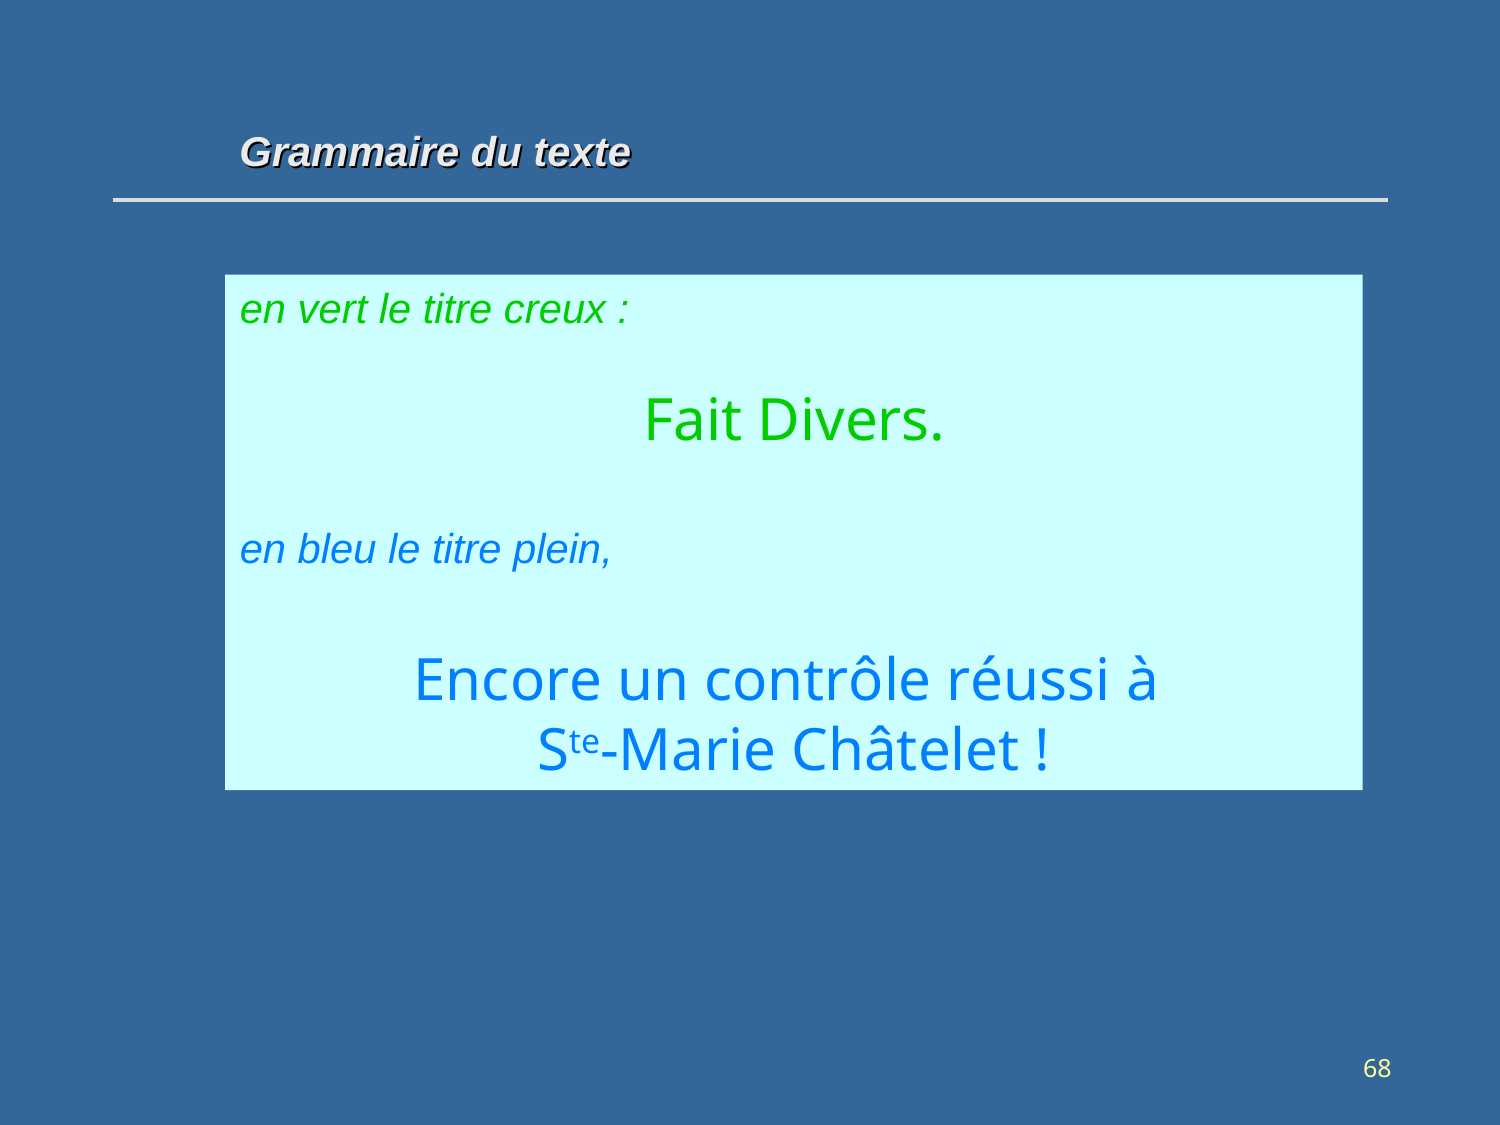

Grammaire du texte
en vert le titre creux :
	Fait Divers.
en bleu le titre plein,
Encore un contrôle réussi à
Ste-Marie Châtelet !
68